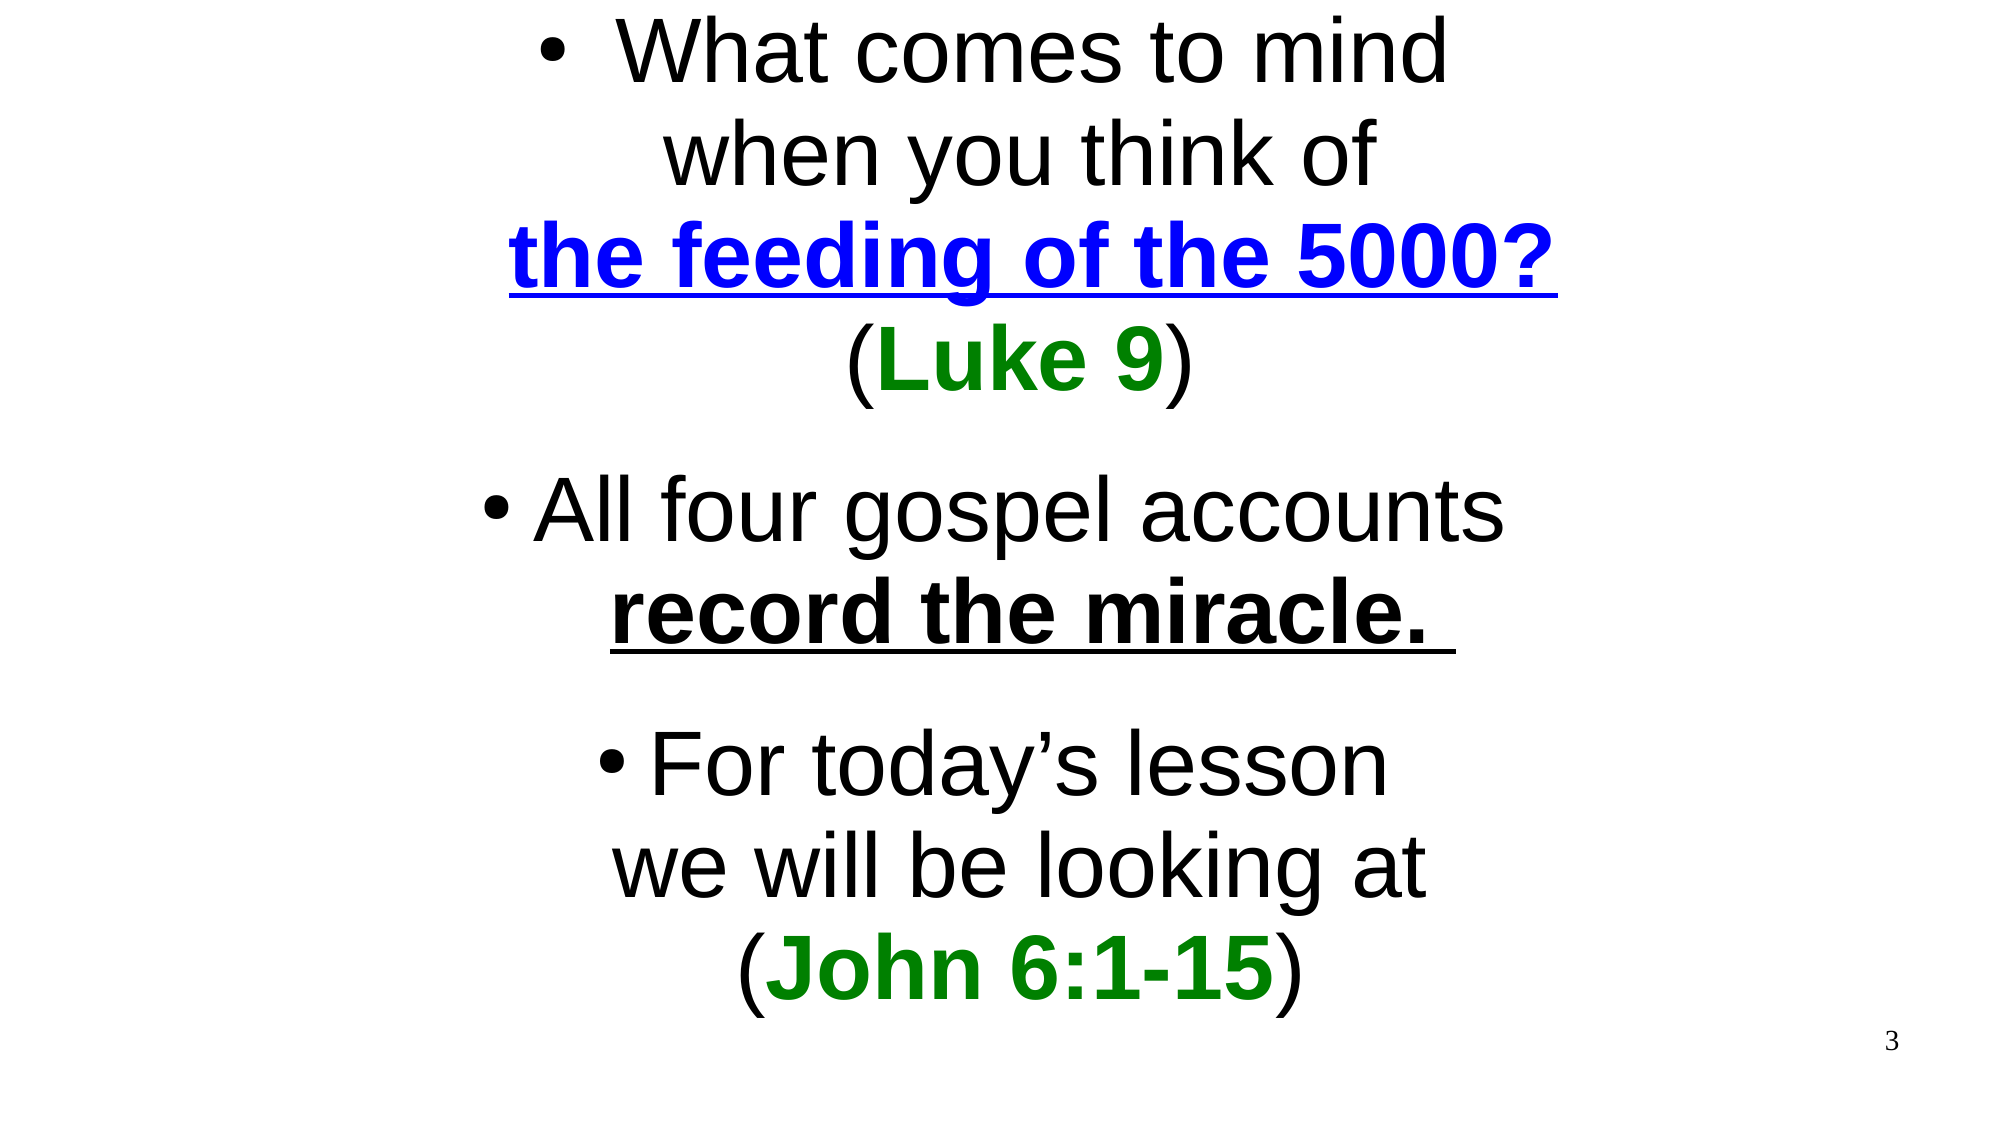

# What comes to mind when you think of the feeding of the 5000? (Luke 9)
All four gospel accounts
record the miracle.
For today’s lesson
we will be looking at
(John 6:1-15)
3